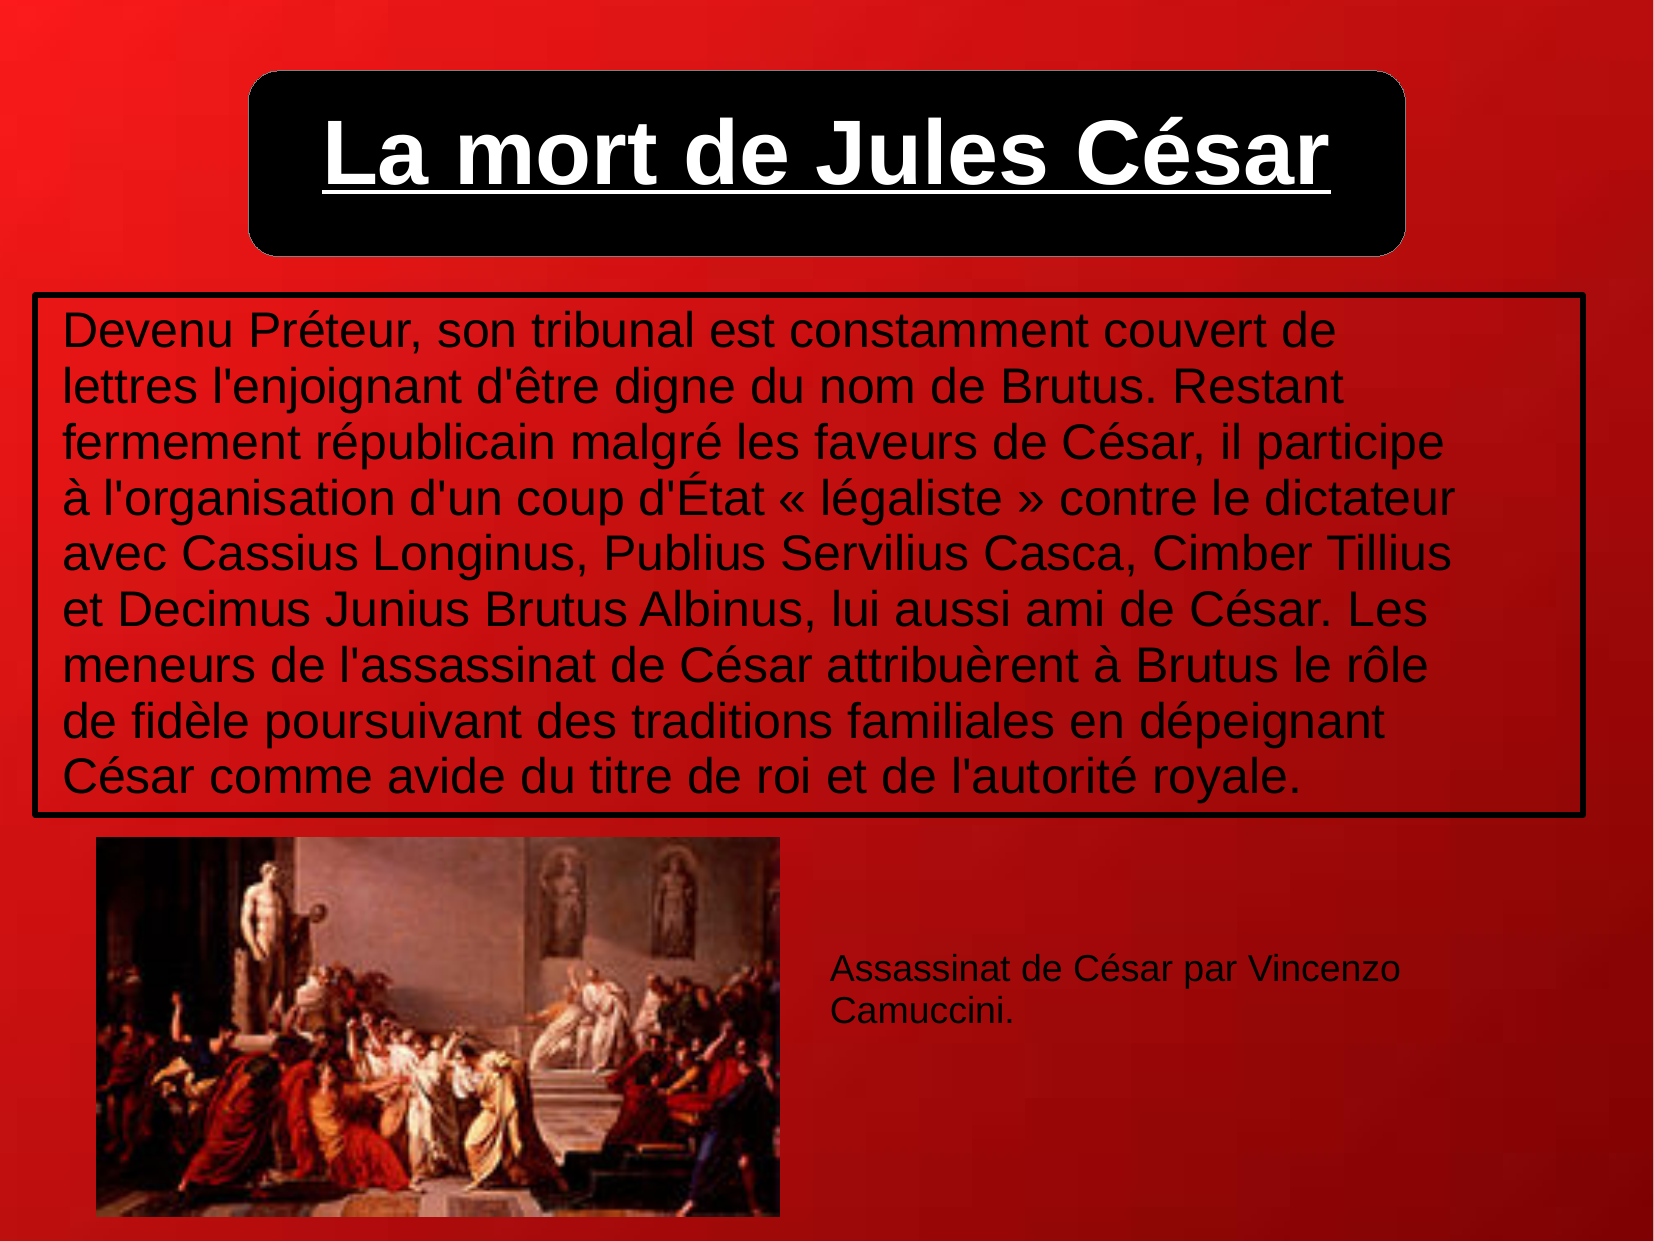

# La mort de Jules César
Devenu Préteur, son tribunal est constamment couvert de lettres l'enjoignant d'être digne du nom de Brutus. Restant fermement républicain malgré les faveurs de César, il participe à l'organisation d'un coup d'État « légaliste » contre le dictateur avec Cassius Longinus, Publius Servilius Casca, Cimber Tillius et Decimus Junius Brutus Albinus, lui aussi ami de César. Les meneurs de l'assassinat de César attribuèrent à Brutus le rôle de fidèle poursuivant des traditions familiales en dépeignant César comme avide du titre de roi et de l'autorité royale.
Assassinat de César par Vincenzo Camuccini.